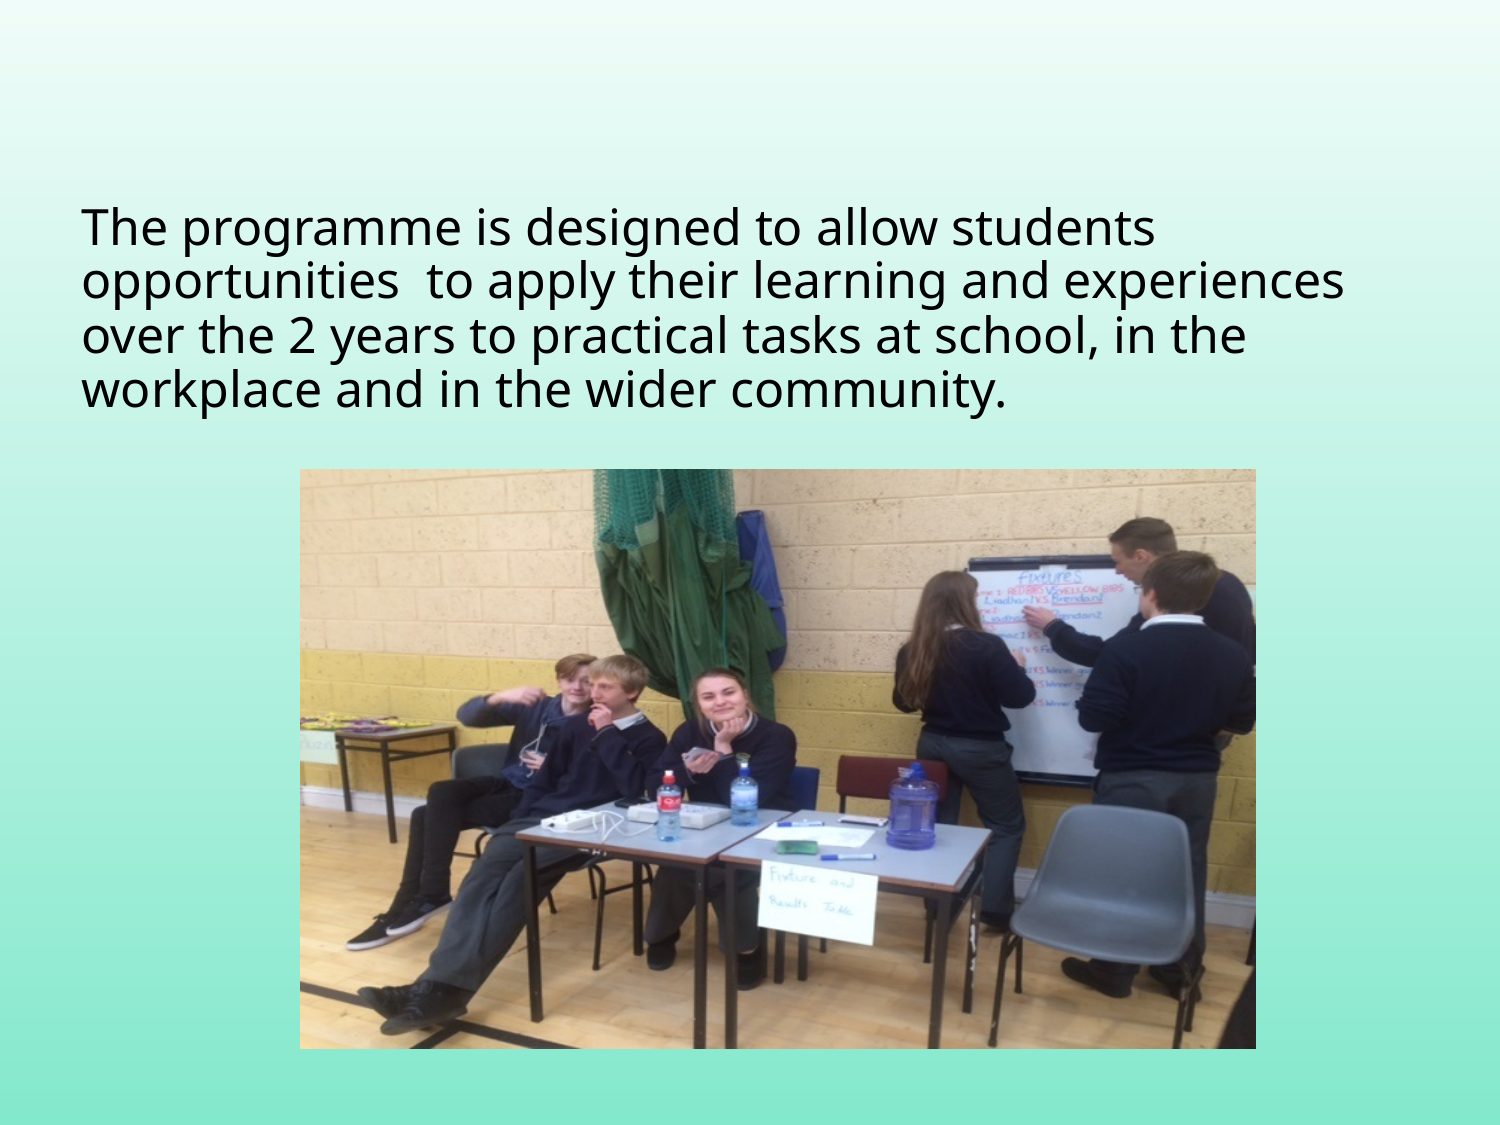

# The programme is designed to allow students opportunities to apply their learning and experiences over the 2 years to practical tasks at school, in the workplace and in the wider community.